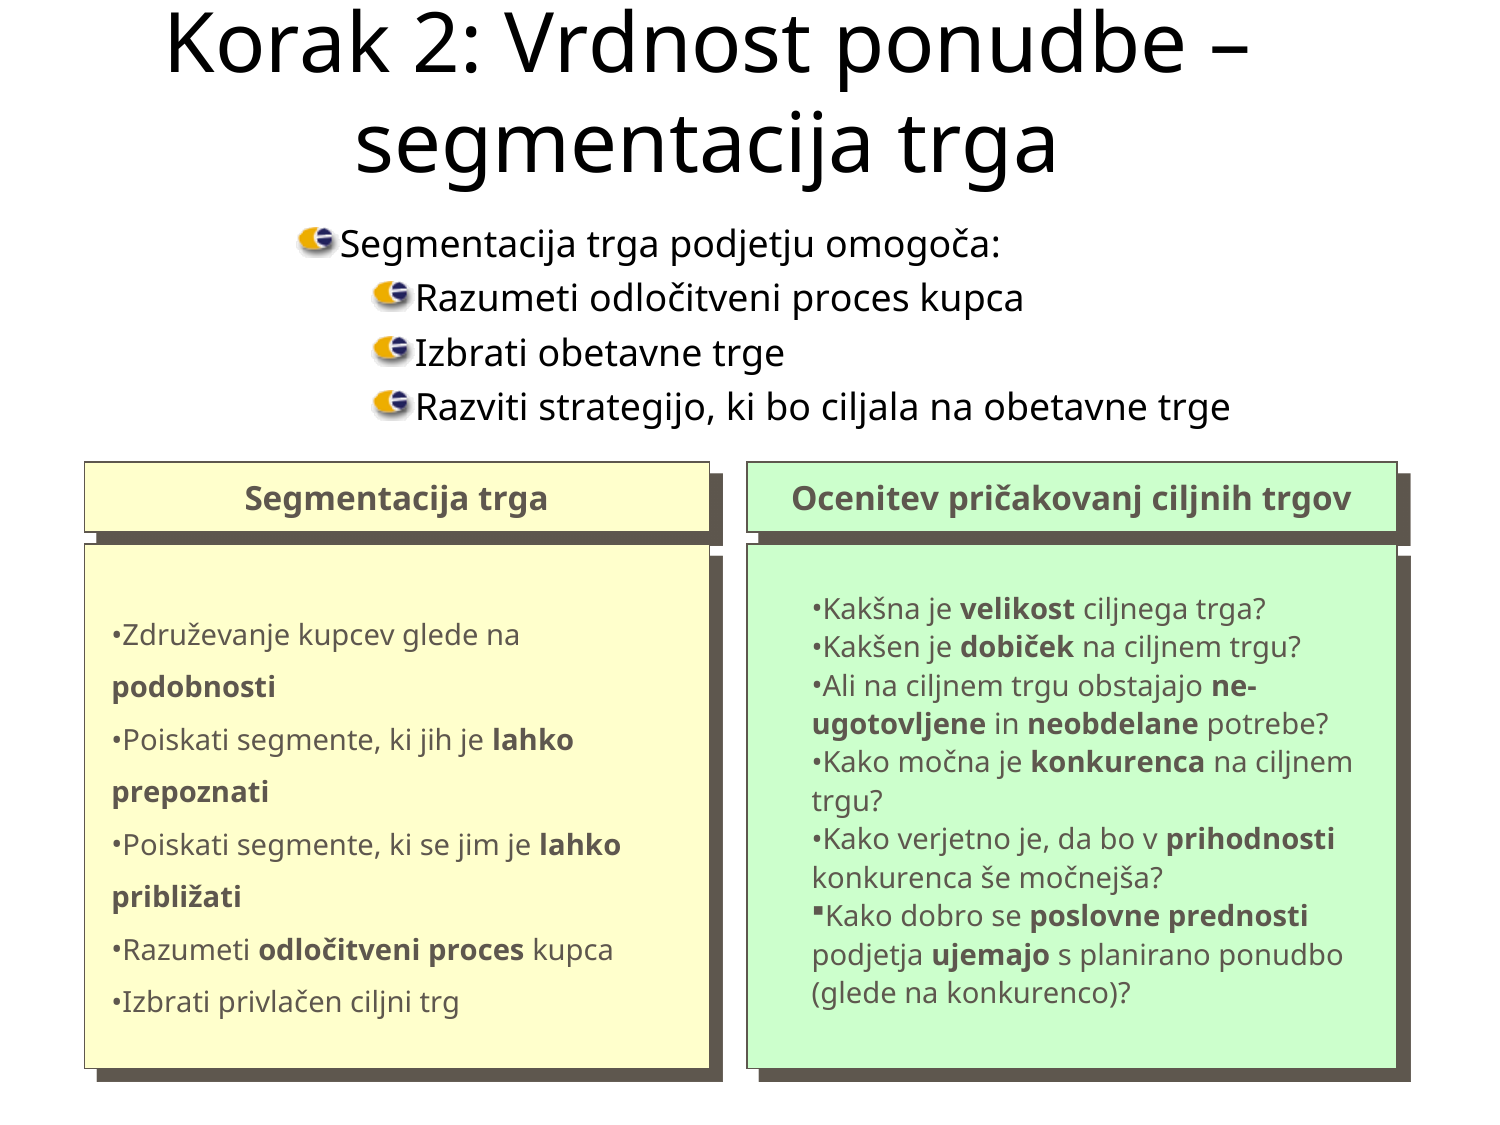

# Korak 2: Vrdnost ponudbe – segmentacija trga
Segmentacija trga podjetju omogoča:
Razumeti odločitveni proces kupca
Izbrati obetavne trge
Razviti strategijo, ki bo ciljala na obetavne trge
Segmentacija trga
Ocenitev pričakovanj ciljnih trgov
Kakšna je velikost ciljnega trga?
Kakšen je dobiček na ciljnem trgu?
Ali na ciljnem trgu obstajajo ne-ugotovljene in neobdelane potrebe?
Kako močna je konkurenca na ciljnem trgu?
Kako verjetno je, da bo v prihodnosti konkurenca še močnejša?
Kako dobro se poslovne prednosti podjetja ujemajo s planirano ponudbo (glede na konkurenco)?
Združevanje kupcev glede na podobnosti
Poiskati segmente, ki jih je lahko prepoznati
Poiskati segmente, ki se jim je lahko približati
Razumeti odločitveni proces kupca
Izbrati privlačen ciljni trg